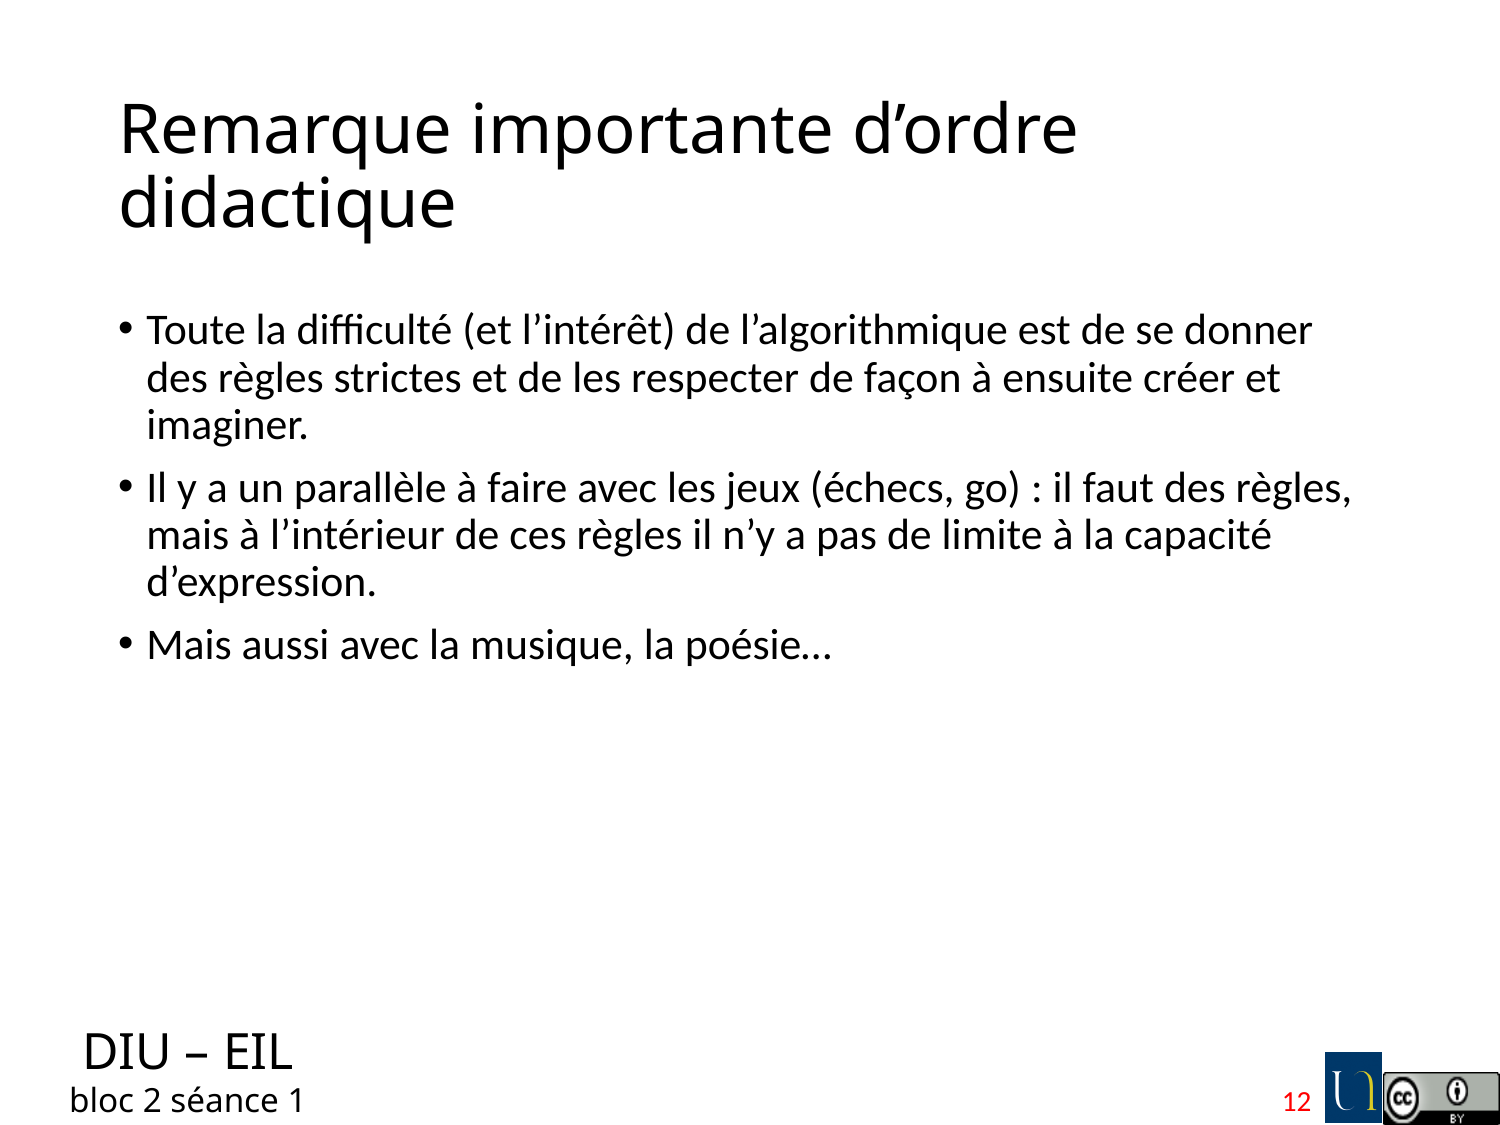

# Remarque importante d’ordre didactique
Toute la difficulté (et l’intérêt) de l’algorithmique est de se donner des règles strictes et de les respecter de façon à ensuite créer et imaginer.
Il y a un parallèle à faire avec les jeux (échecs, go) : il faut des règles, mais à l’intérieur de ces règles il n’y a pas de limite à la capacité d’expression.
Mais aussi avec la musique, la poésie…